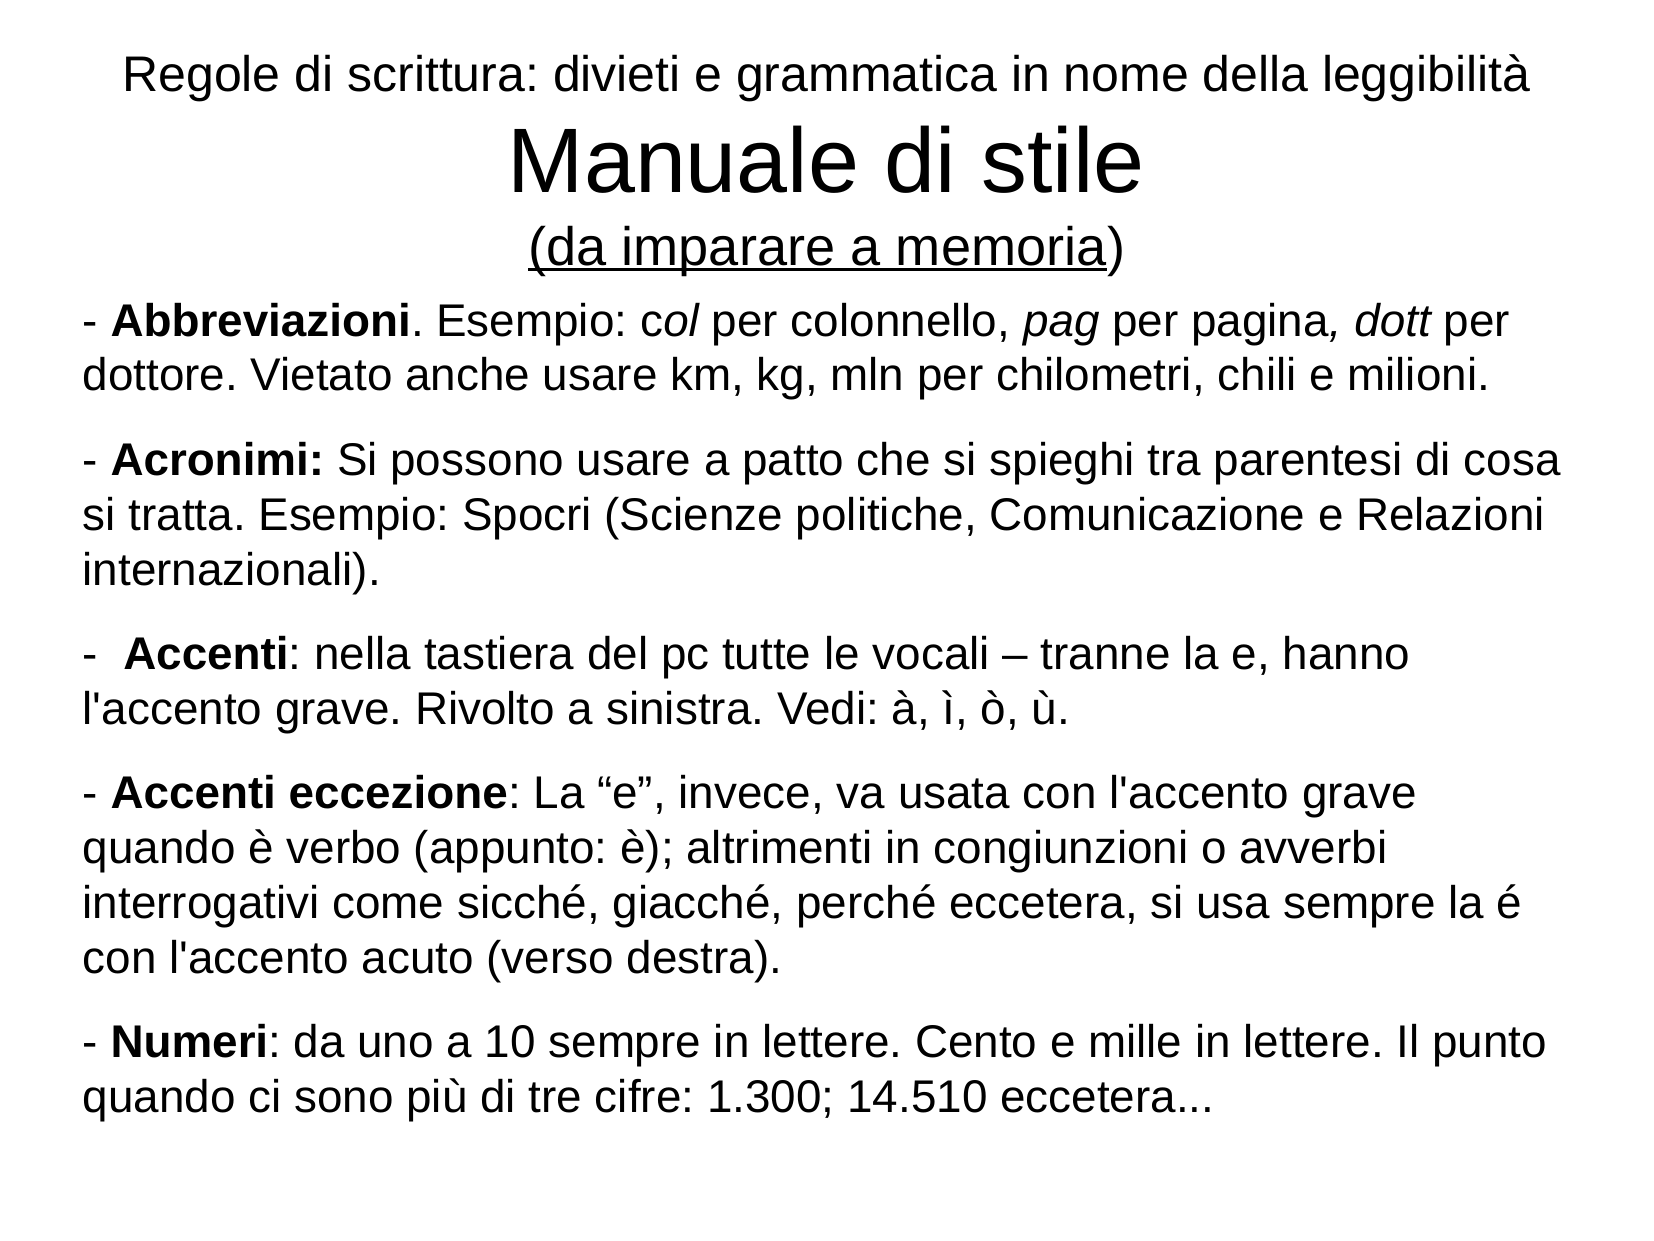

# Regole di scrittura: divieti e grammatica in nome della leggibilità Manuale di stile (da imparare a memoria)
- Abbreviazioni. Esempio: col per colonnello, pag per pagina, dott per dottore. Vietato anche usare km, kg, mln per chilometri, chili e milioni.
- Acronimi: Si possono usare a patto che si spieghi tra parentesi di cosa si tratta. Esempio: Spocri (Scienze politiche, Comunicazione e Relazioni internazionali).
- Accenti: nella tastiera del pc tutte le vocali – tranne la e, hanno l'accento grave. Rivolto a sinistra. Vedi: à, ì, ò, ù.
- Accenti eccezione: La “e”, invece, va usata con l'accento grave quando è verbo (appunto: è); altrimenti in congiunzioni o avverbi interrogativi come sicché, giacché, perché eccetera, si usa sempre la é con l'accento acuto (verso destra).
- Numeri: da uno a 10 sempre in lettere. Cento e mille in lettere. Il punto quando ci sono più di tre cifre: 1.300; 14.510 eccetera...